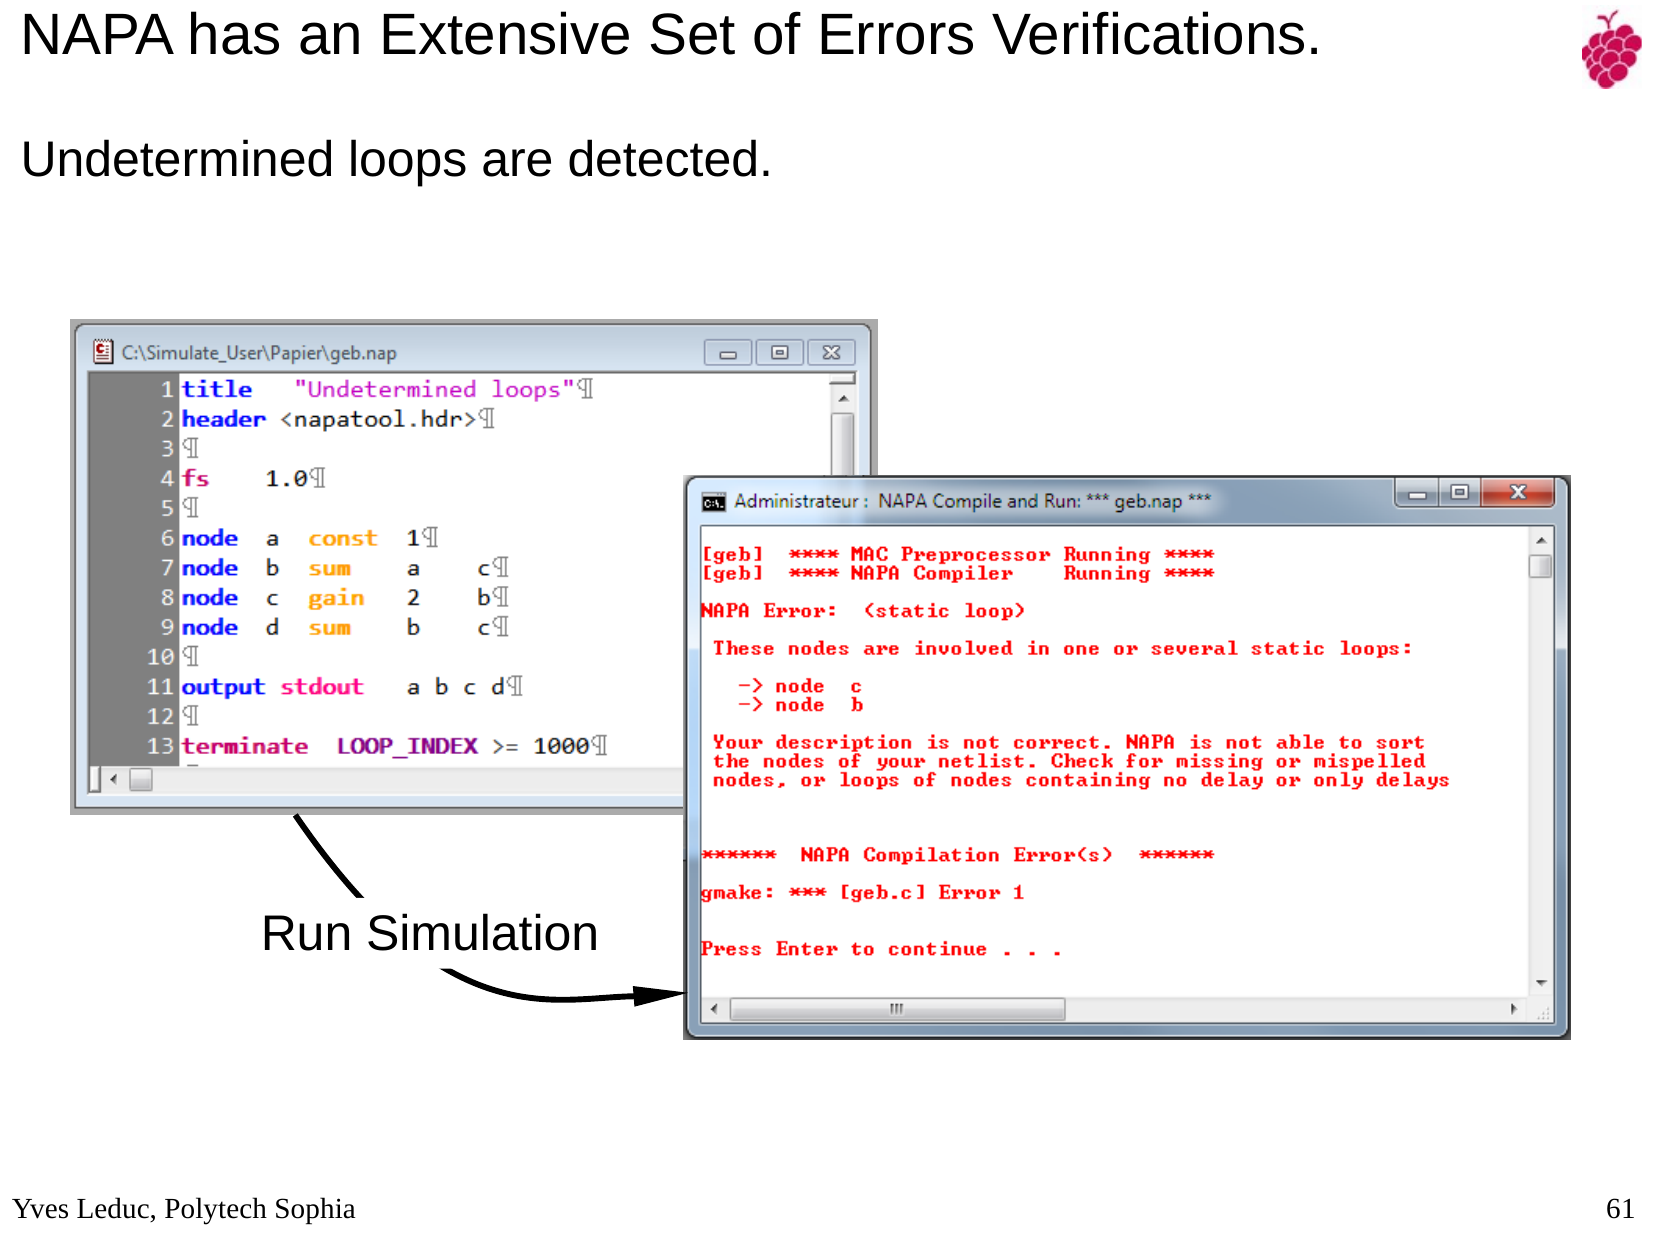

NAPA has an Extensive Set of Errors Verifications.
Undetermined loops are detected.
Run Simulation
Yves Leduc, Polytech Sophia
61